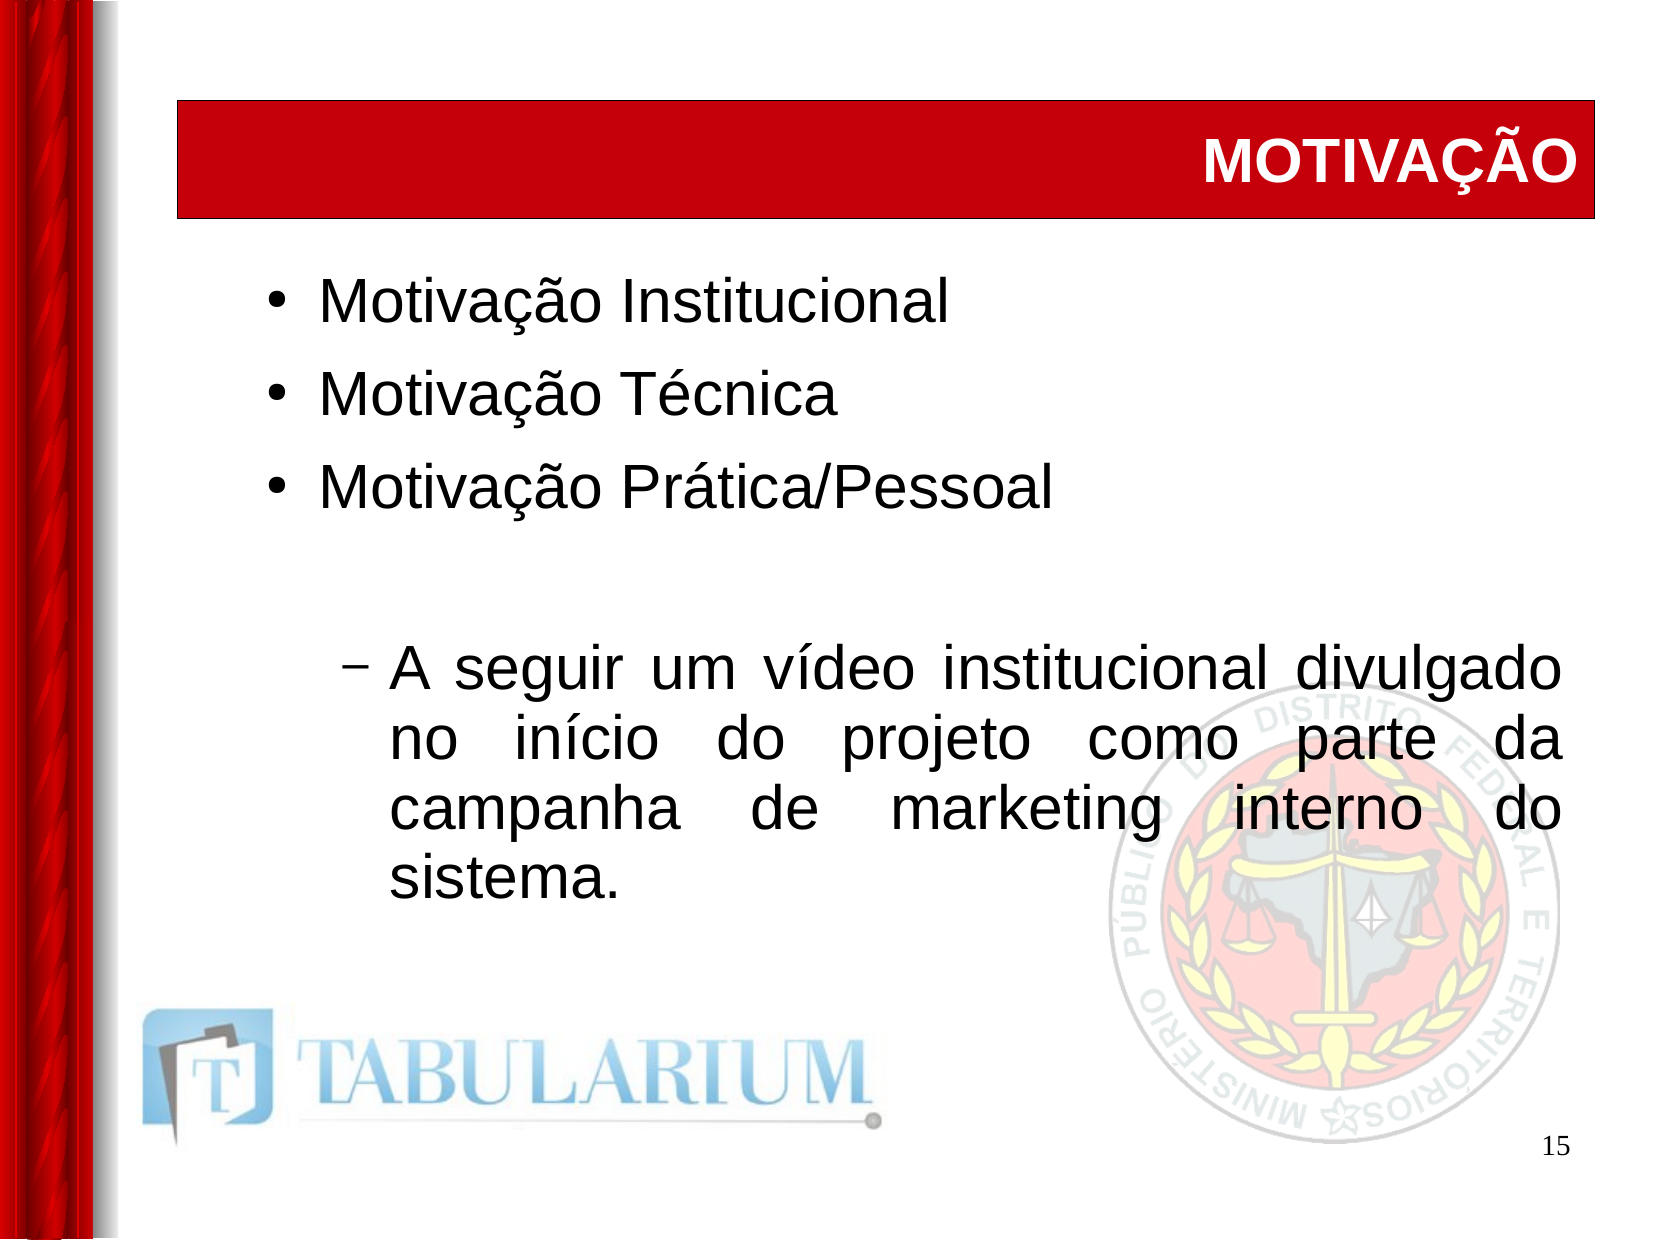

MOTIVAÇÃO
# Motivação Institucional
Motivação Técnica
Motivação Prática/Pessoal
A seguir um vídeo institucional divulgado no início do projeto como parte da campanha de marketing interno do sistema.
15